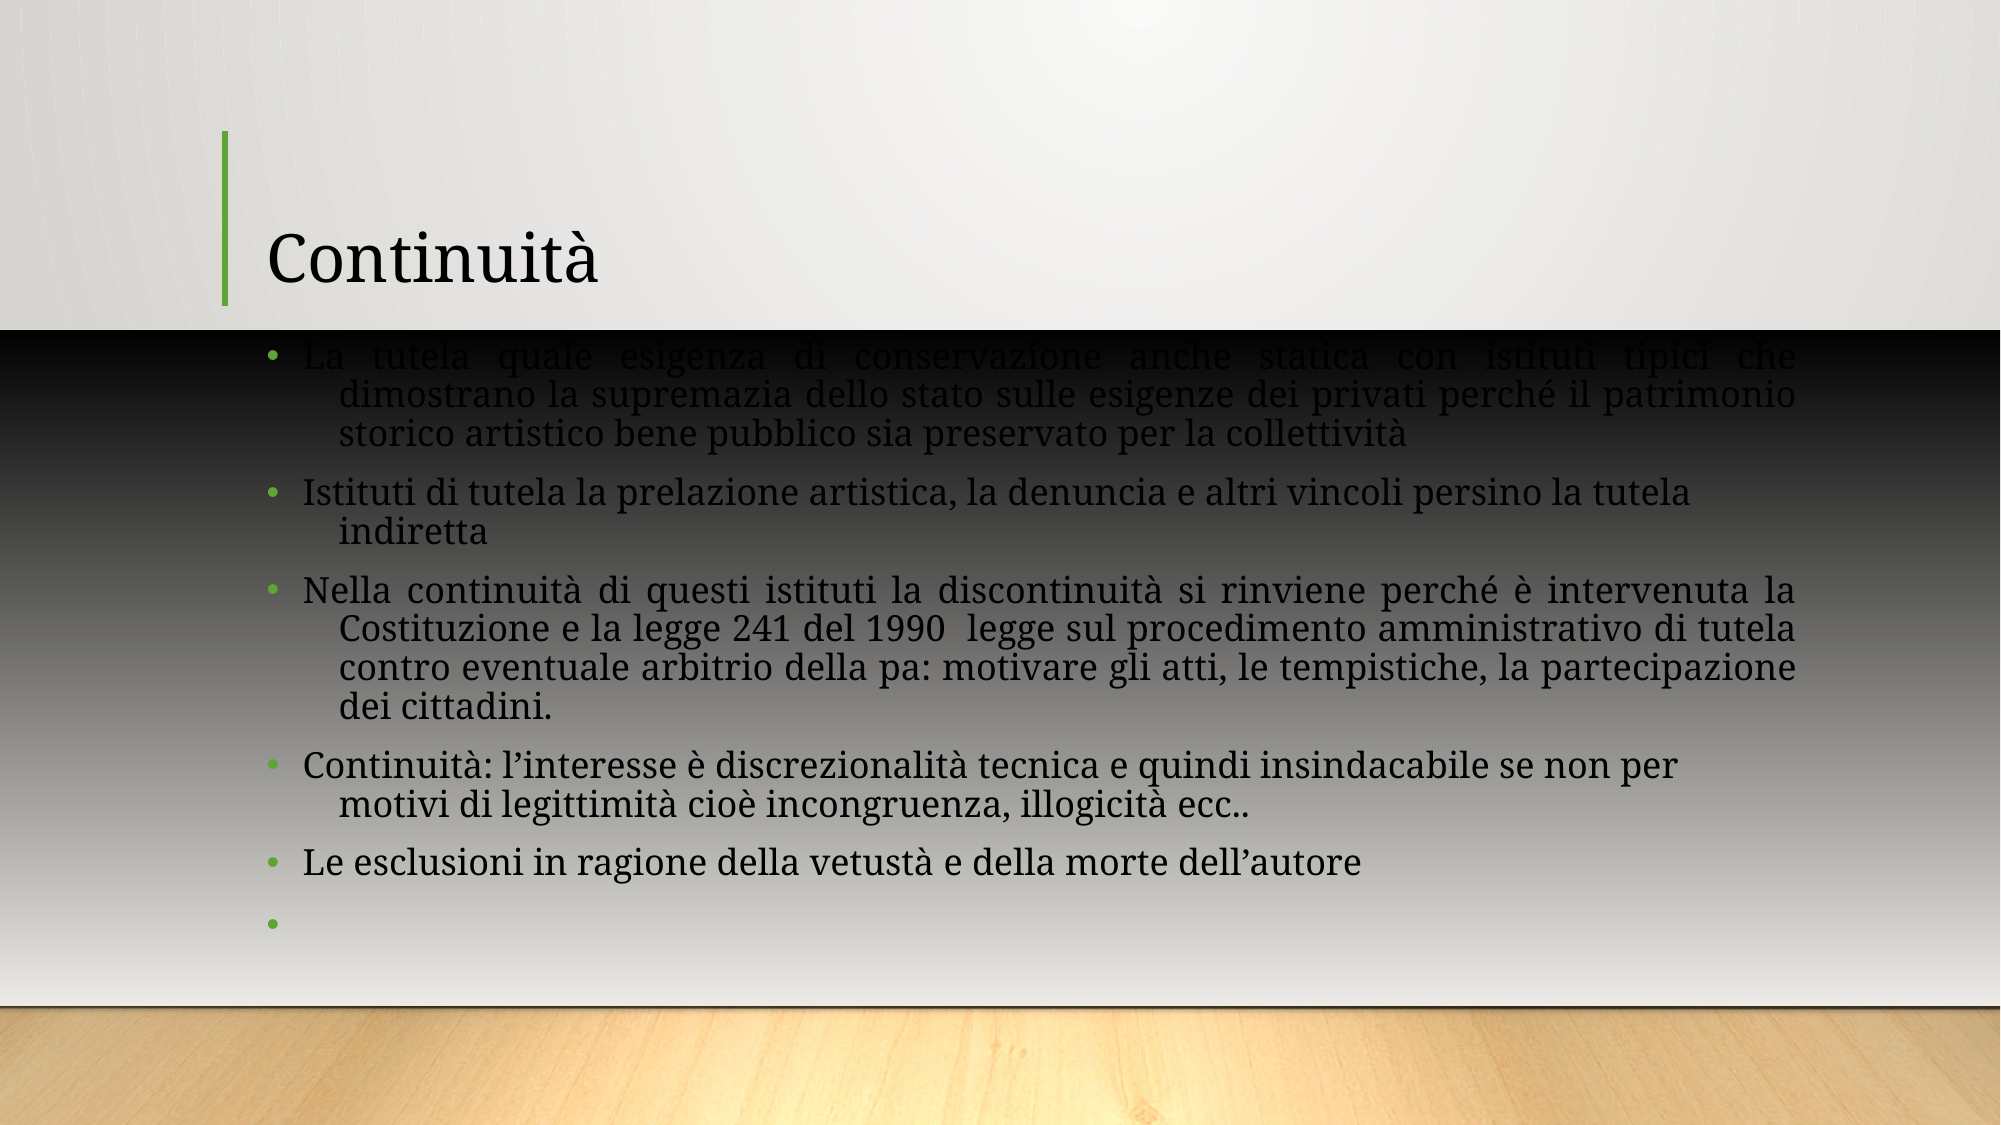

# Continuità
La tutela quale esigenza di conservazione anche statica con istituti tipici che dimostrano la supremazia dello stato sulle esigenze dei privati perché il patrimonio storico artistico bene pubblico sia preservato per la collettività
Istituti di tutela la prelazione artistica, la denuncia e altri vincoli persino la tutela indiretta
Nella continuità di questi istituti la discontinuità si rinviene perché è intervenuta la Costituzione e la legge 241 del 1990 legge sul procedimento amministrativo di tutela contro eventuale arbitrio della pa: motivare gli atti, le tempistiche, la partecipazione dei cittadini.
Continuità: l’interesse è discrezionalità tecnica e quindi insindacabile se non per motivi di legittimità cioè incongruenza, illogicità ecc..
Le esclusioni in ragione della vetustà e della morte dell’autore